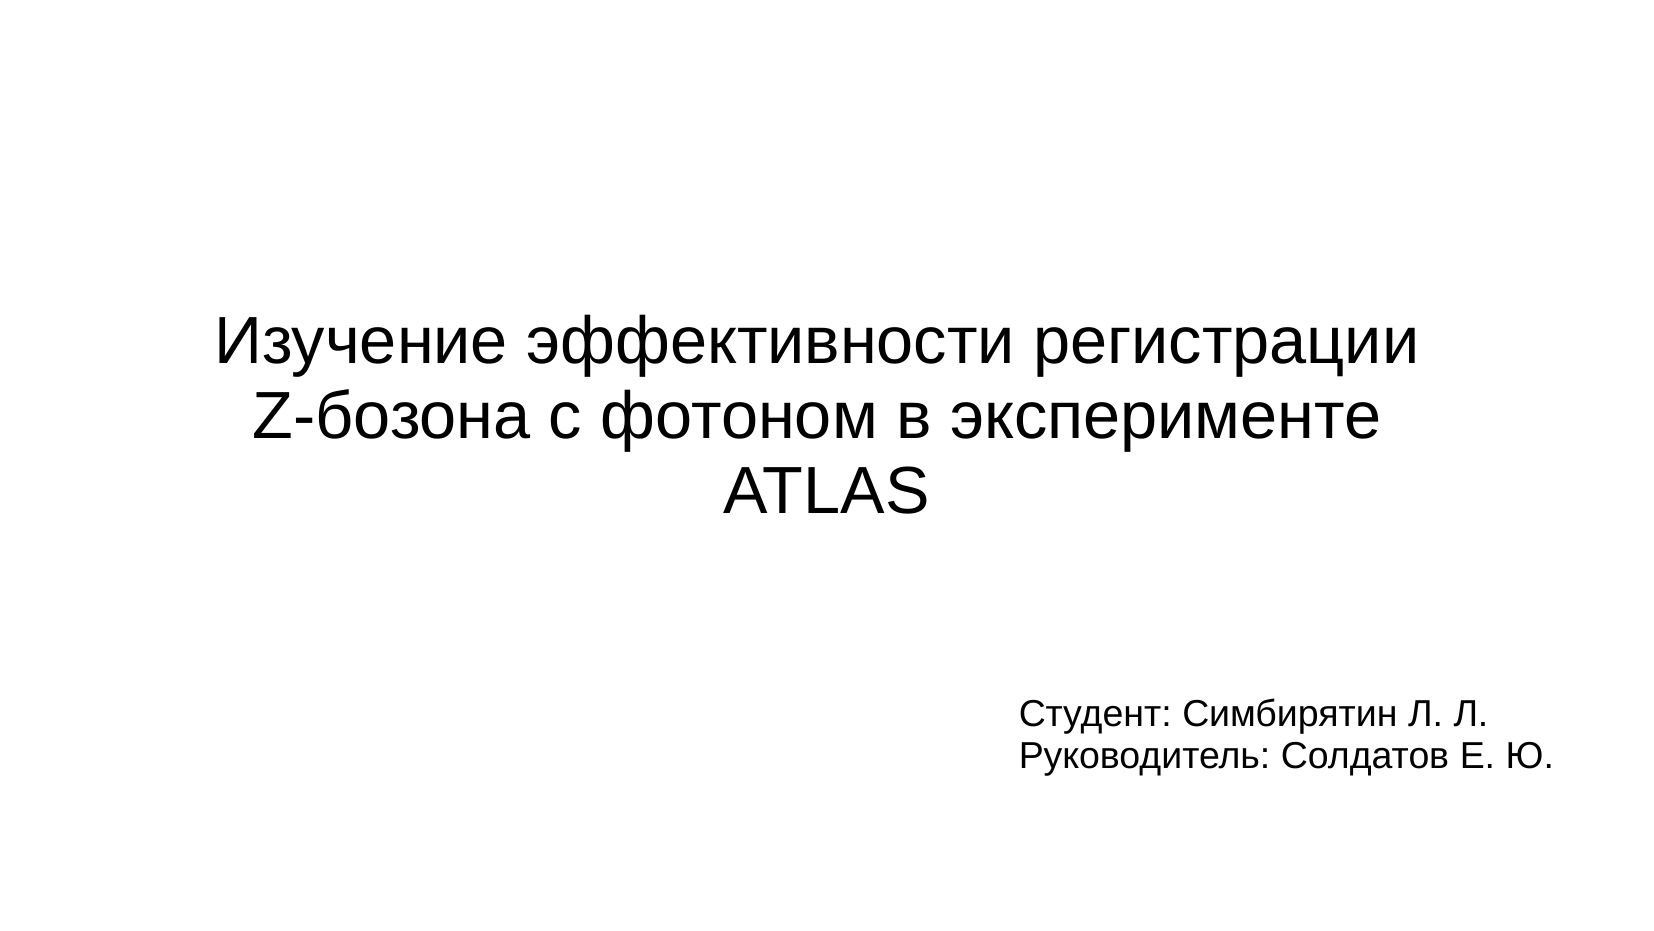

#
Изучение эффективности регистрации
Z-бозона с фотоном в эксперименте
ATLAS
Студент: Симбирятин Л. Л.
Руководитель: Солдатов Е. Ю.